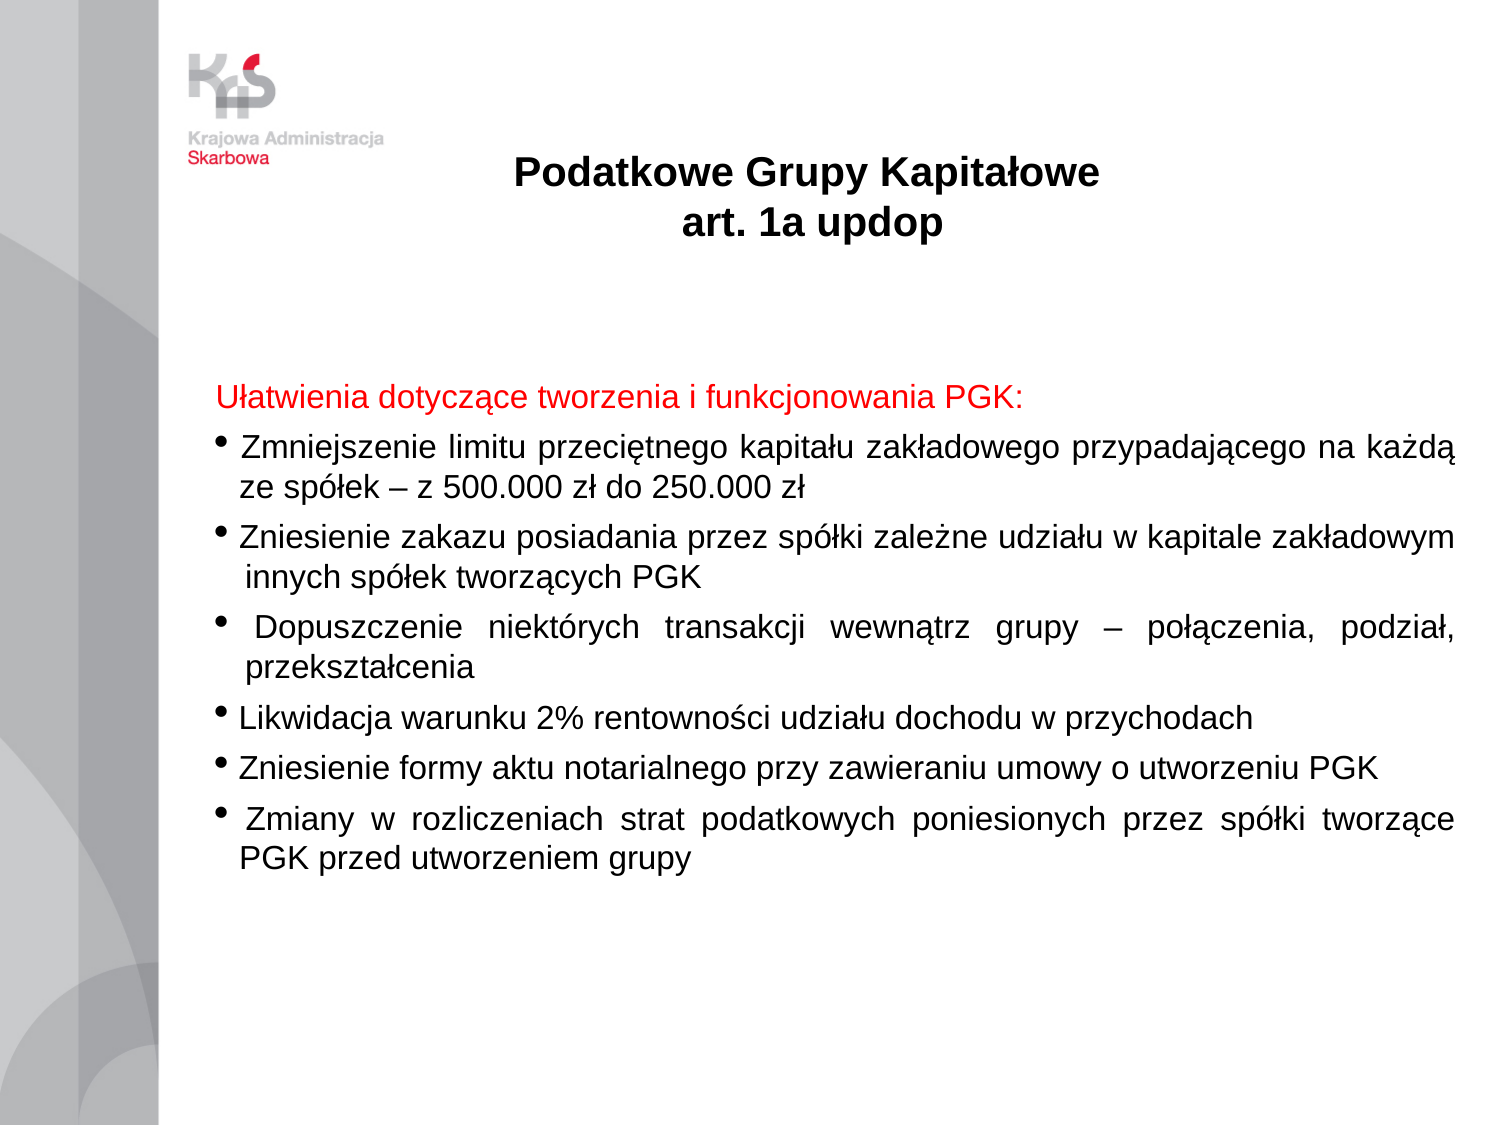

Podatkowe Grupy Kapitałowe
art. 1a updop
Ułatwienia dotyczące tworzenia i funkcjonowania PGK:
 Zmniejszenie limitu przeciętnego kapitału zakładowego przypadającego na każdą ze spółek – z 500.000 zł do 250.000 zł
 Zniesienie zakazu posiadania przez spółki zależne udziału w kapitale zakładowym innych spółek tworzących PGK
 Dopuszczenie niektórych transakcji wewnątrz grupy – połączenia, podział, przekształcenia
 Likwidacja warunku 2% rentowności udziału dochodu w przychodach
 Zniesienie formy aktu notarialnego przy zawieraniu umowy o utworzeniu PGK
 Zmiany w rozliczeniach strat podatkowych poniesionych przez spółki tworzące PGK przed utworzeniem grupy